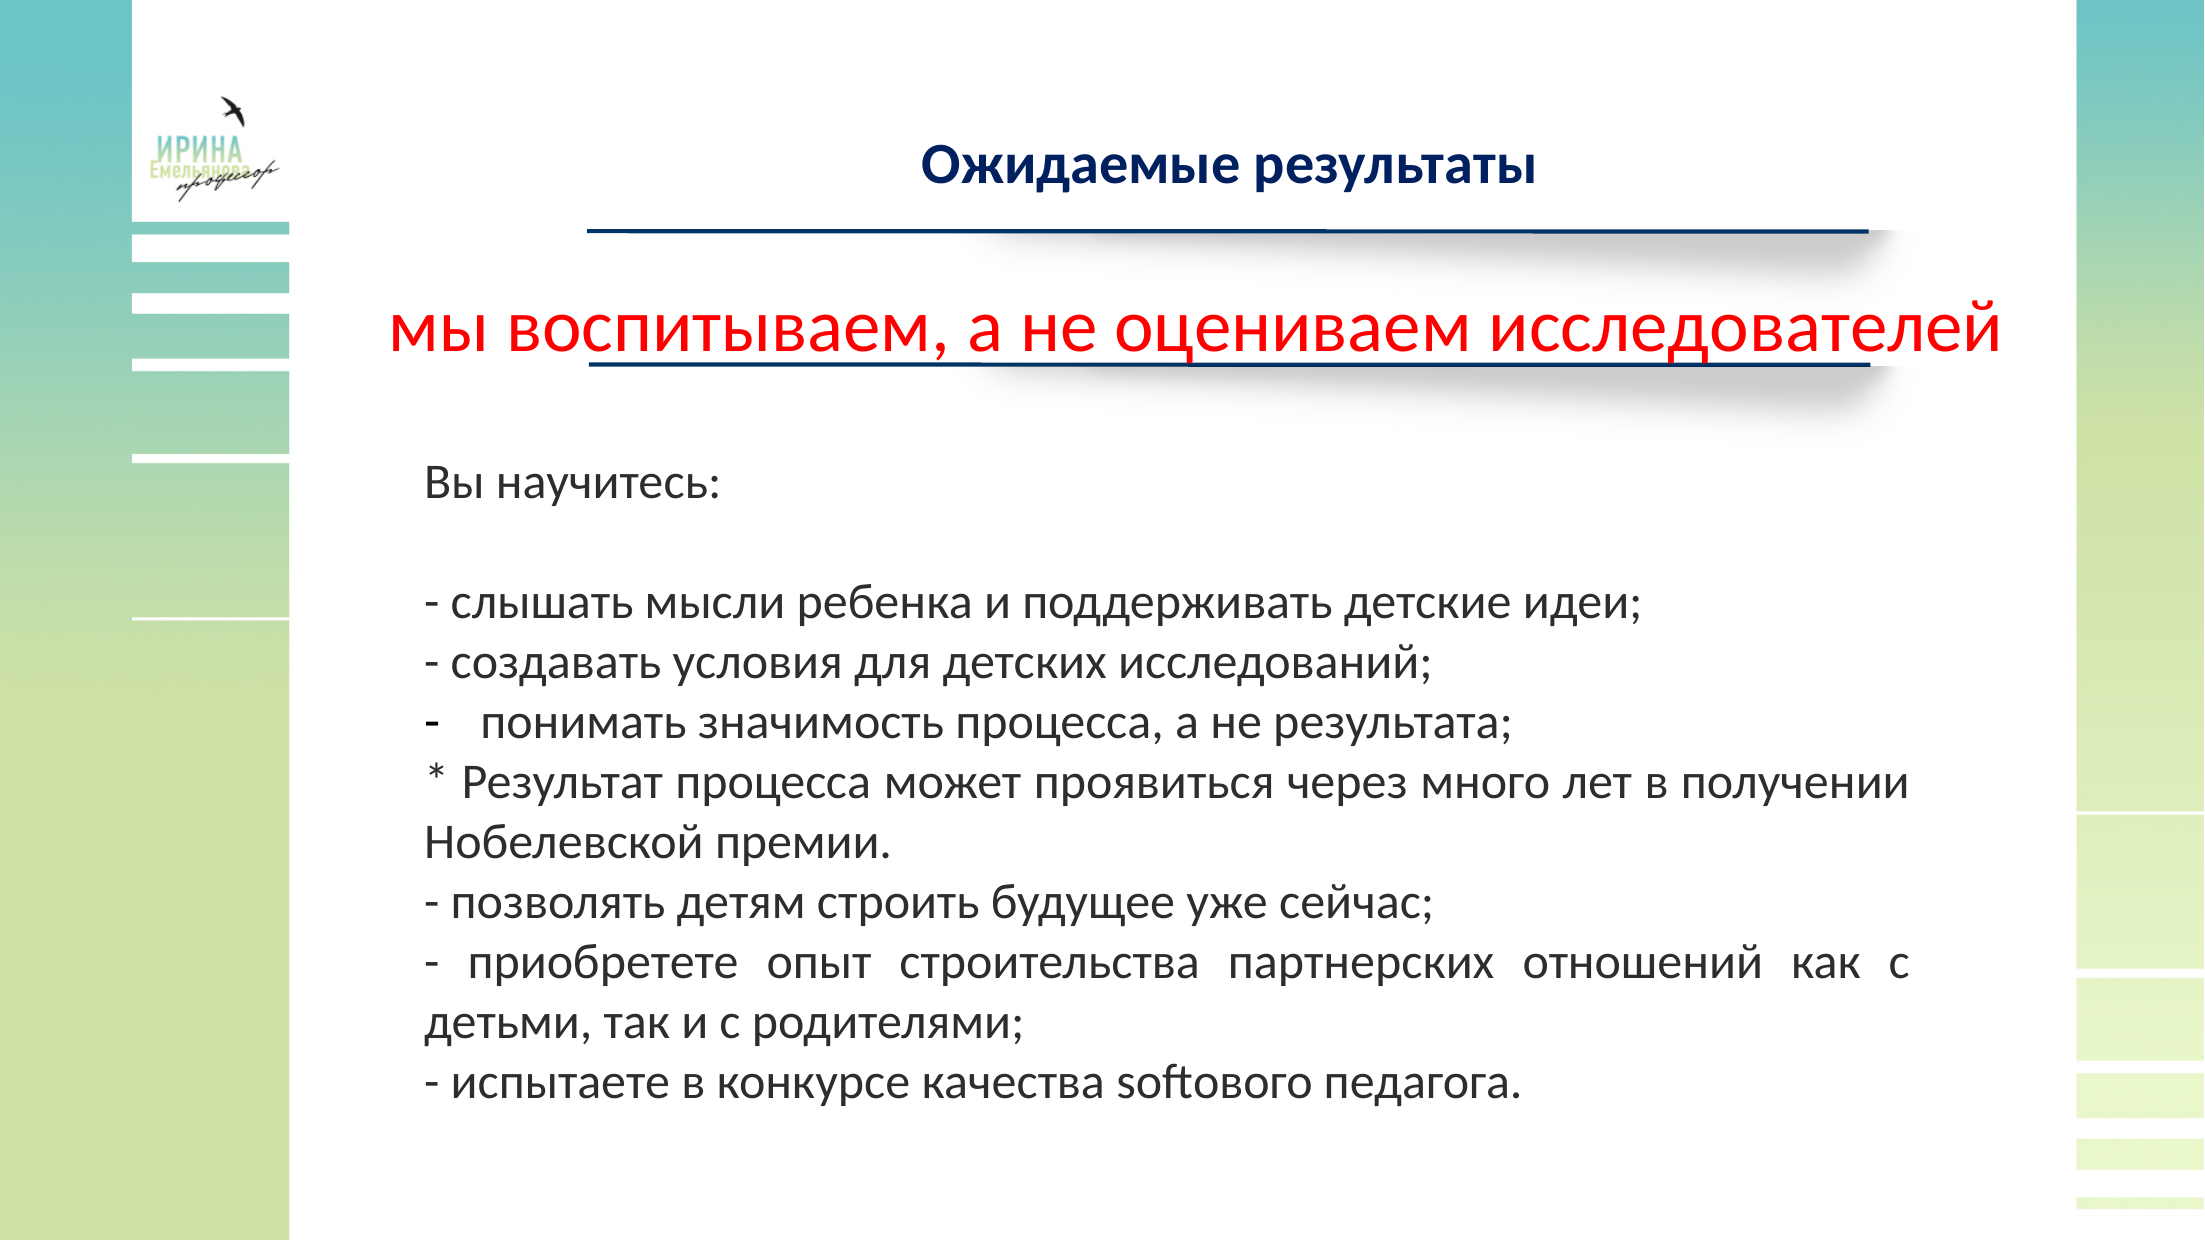

Ожидаемые результаты
мы воспитываем, а не оцениваем исследователей
Вы научитесь:
- слышать мысли ребенка и поддерживать детские идеи;
- создавать условия для детских исследований;
понимать значимость процесса, а не результата;
* Результат процесса может проявиться через много лет в получении Нобелевской премии.
- позволять детям строить будущее уже сейчас;
- приобретете опыт строительства партнерских отношений как с детьми, так и с родителями;
- испытаете в конкурсе качества softового педагога.